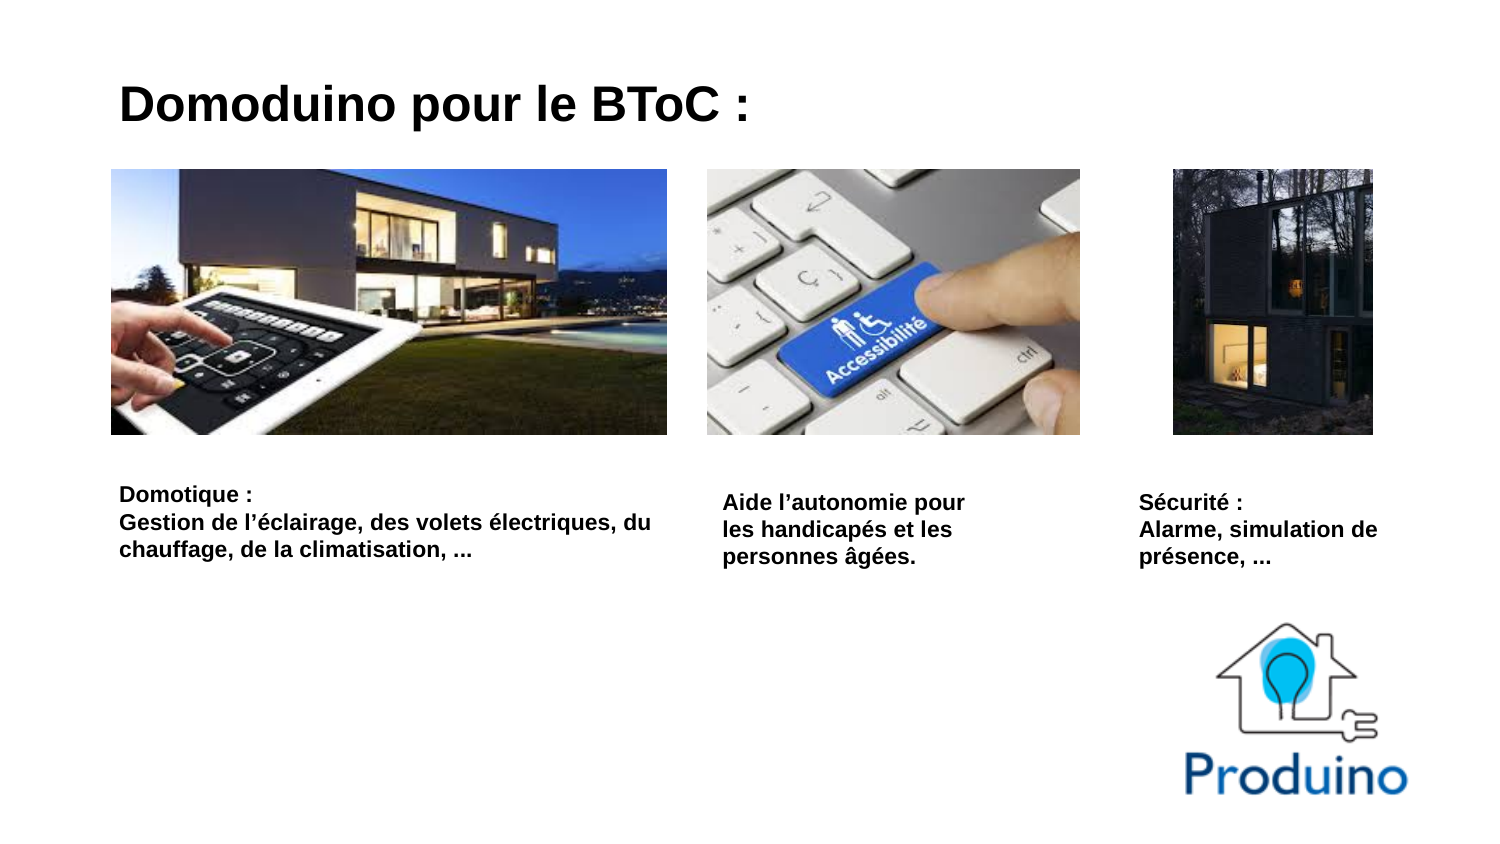

Domoduino pour le BToC :
Domotique :
Gestion de l’éclairage, des volets électriques, du chauffage, de la climatisation, ...
Aide l’autonomie pour les handicapés et les personnes âgées.
Sécurité :
Alarme, simulation de présence, ...